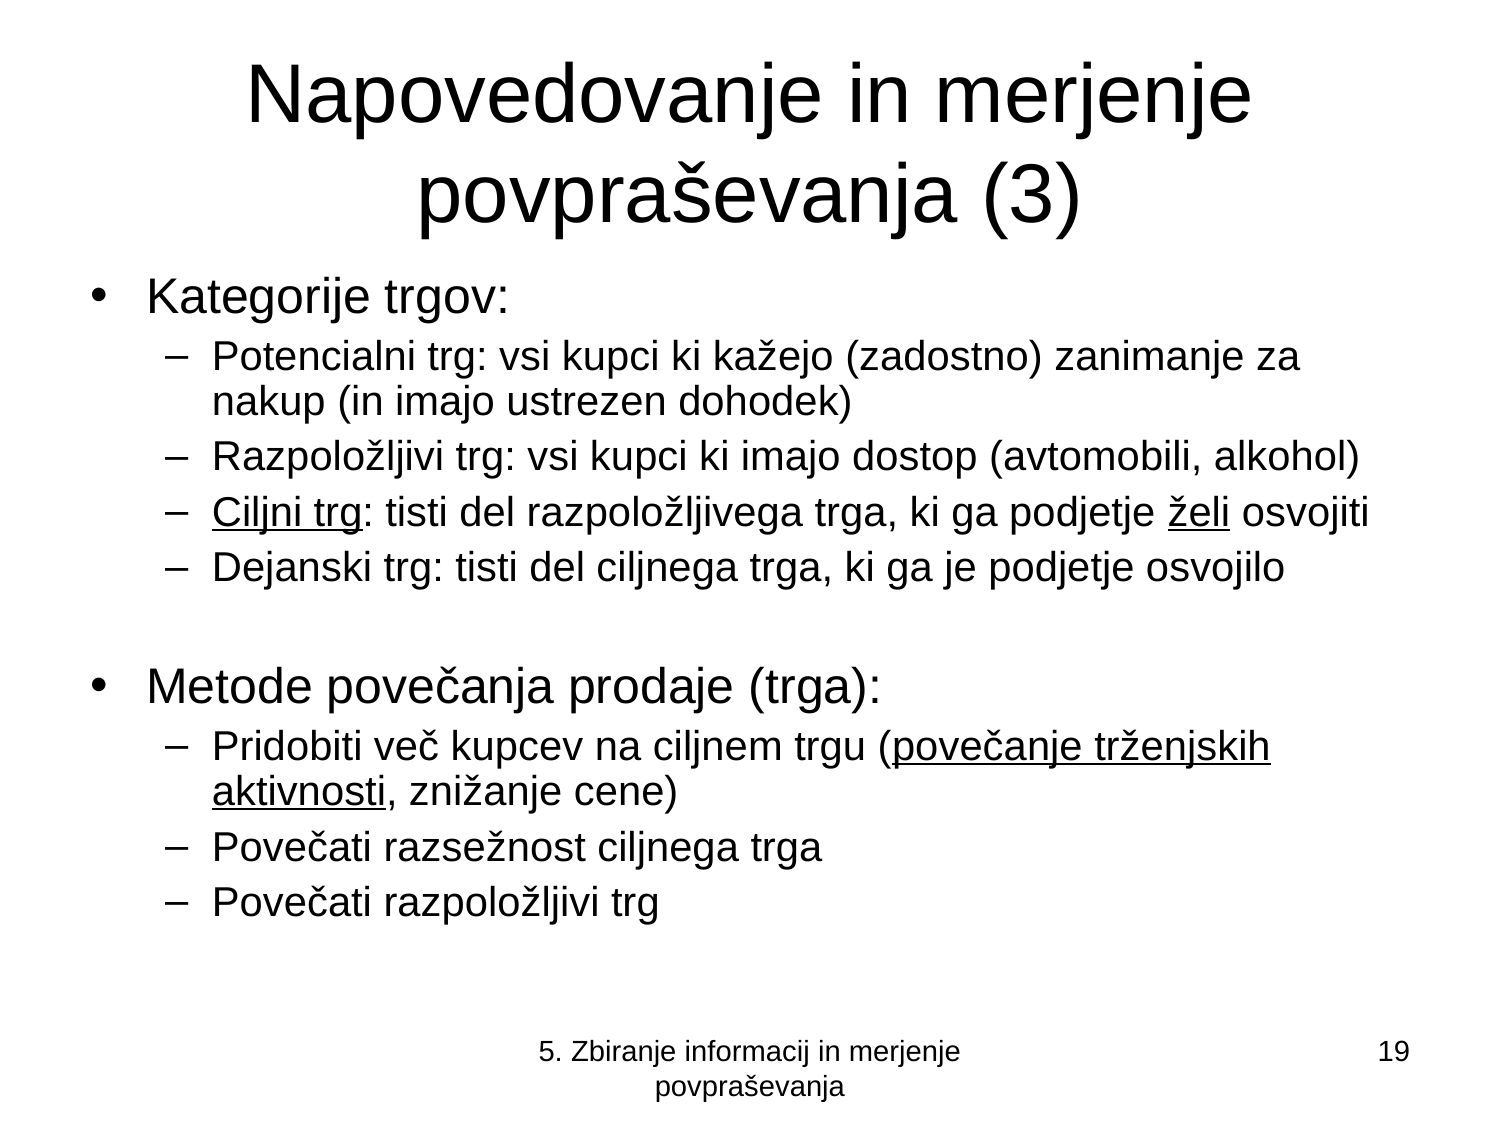

# Napovedovanje in merjenje povpraševanja (3)
Kategorije trgov:
Potencialni trg: vsi kupci ki kažejo (zadostno) zanimanje za nakup (in imajo ustrezen dohodek)
Razpoložljivi trg: vsi kupci ki imajo dostop (avtomobili, alkohol)
Ciljni trg: tisti del razpoložljivega trga, ki ga podjetje želi osvojiti
Dejanski trg: tisti del ciljnega trga, ki ga je podjetje osvojilo
Metode povečanja prodaje (trga):
Pridobiti več kupcev na ciljnem trgu (povečanje trženjskih aktivnosti, znižanje cene)
Povečati razsežnost ciljnega trga
Povečati razpoložljivi trg
5. Zbiranje informacij in merjenje povpraševanja